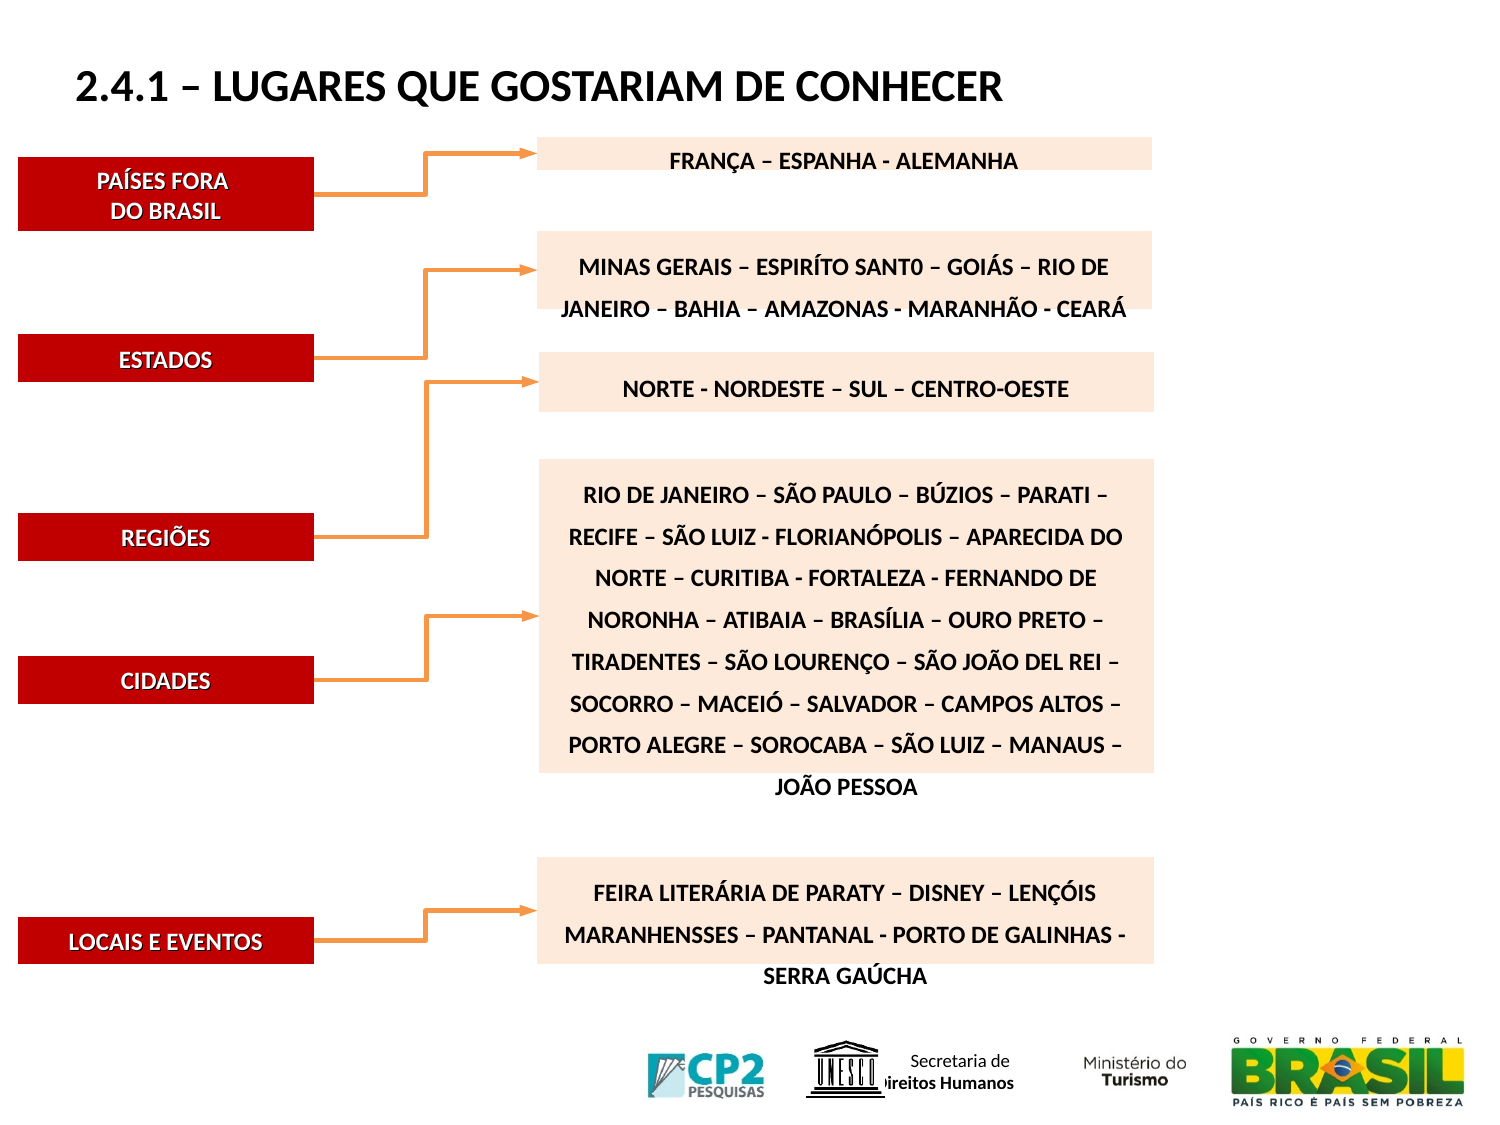

2.4.1 – Lugares que gostariam de conhecer
FRANÇA – ESPANHA - ALEMANHA
PAÍSES FORA
DO BRASIL
MINAS GERAIS – ESPIRÍTO SANT0 – GOIÁS – RIO DE JANEIRO – BAHIA – AMAZONAS - MARANHÃO - CEARÁ
ESTADOS
NORTE - NORDESTE – SUL – CENTRO-OESTE
RIO DE JANEIRO – SÃO PAULO – BÚZIOS – PARATI – RECIFE – SÃO LUIZ - FLORIANÓPOLIS – APARECIDA DO NORTE – CURITIBA - FORTALEZA - FERNANDO DE NORONHA – ATIBAIA – BRASÍLIA – OURO PRETO – TIRADENTES – SÃO LOURENÇO – SÃO JOÃO DEL REI – SOCORRO – MACEIÓ – SALVADOR – CAMPOS ALTOS – PORTO ALEGRE – SOROCABA – SÃO LUIZ – MANAUS – JOÃO PESSOA
REGIÕES
CIDADES
FEIRA LITERÁRIA DE PARATY – DISNEY – LENÇÓIS MARANHENSSES – PANTANAL - PORTO DE GALINHAS - SERRA GAÚCHA
LOCAIS E EVENTOS